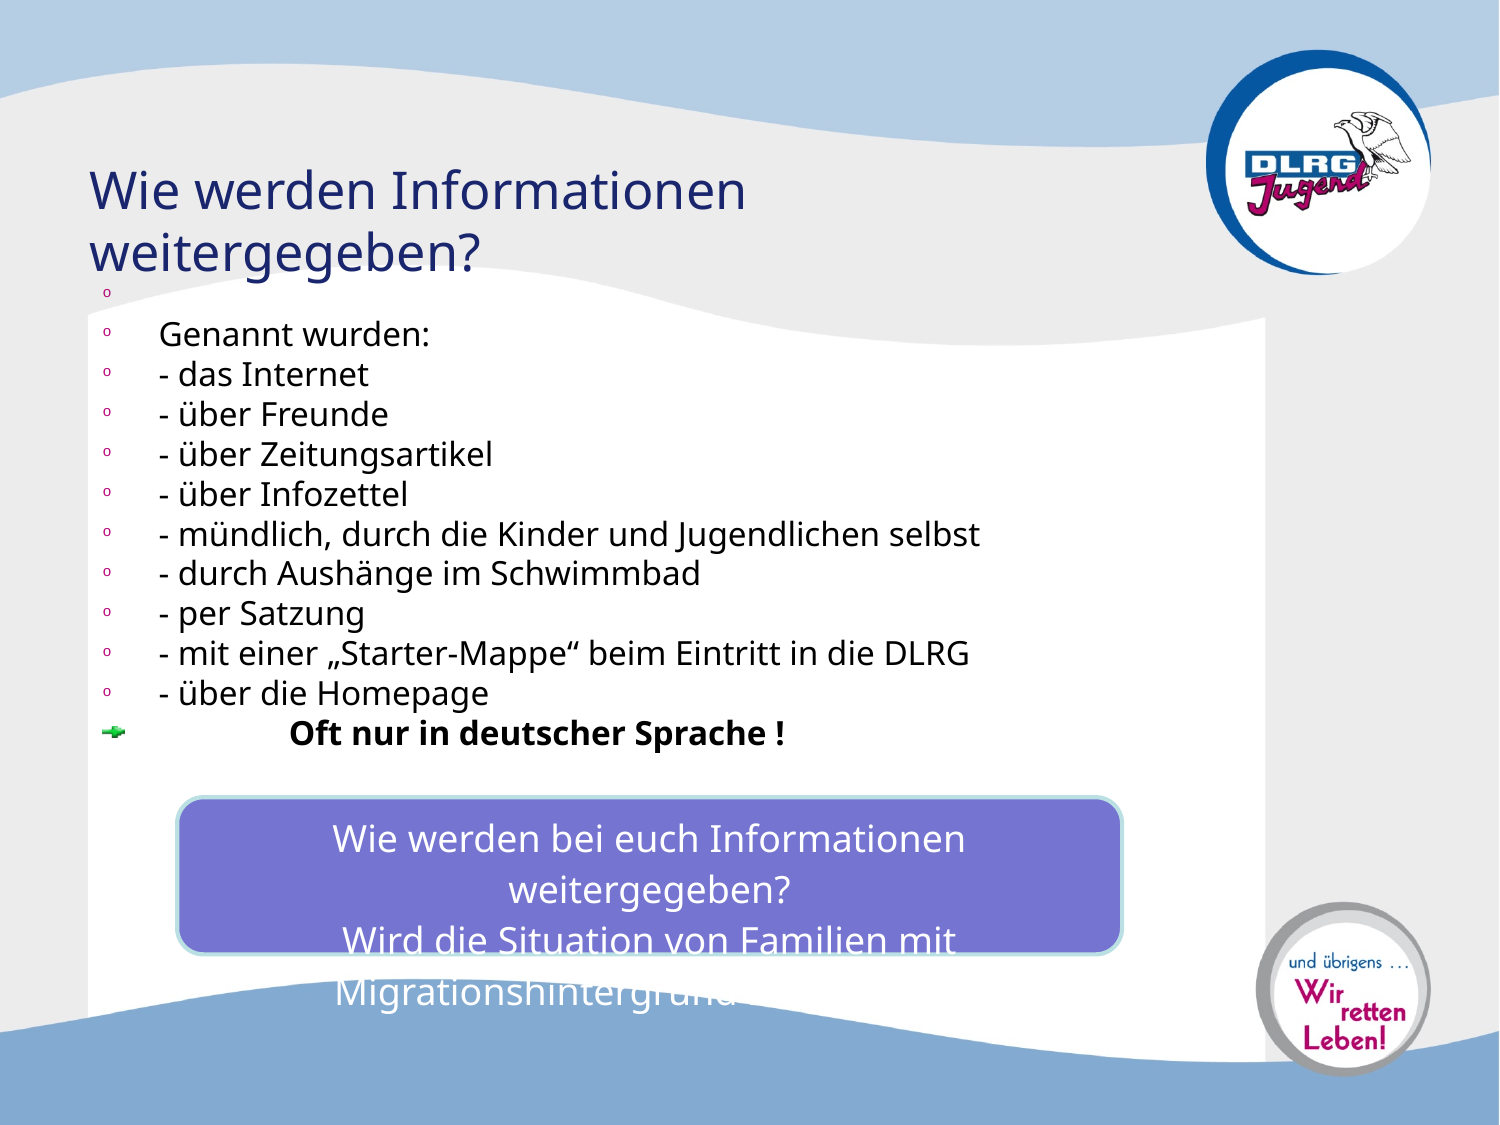

# Wie werden Informationen weitergegeben?
Genannt wurden:
- das Internet
- über Freunde
- über Zeitungsartikel
- über Infozettel
- mündlich, durch die Kinder und Jugendlichen selbst
- durch Aushänge im Schwimmbad
- per Satzung
- mit einer „Starter-Mappe“ beim Eintritt in die DLRG
- über die Homepage
	Oft nur in deutscher Sprache !
Wie werden bei euch Informationen weitergegeben?
Wird die Situation von Familien mit Migrationshintergrund mitgedacht?